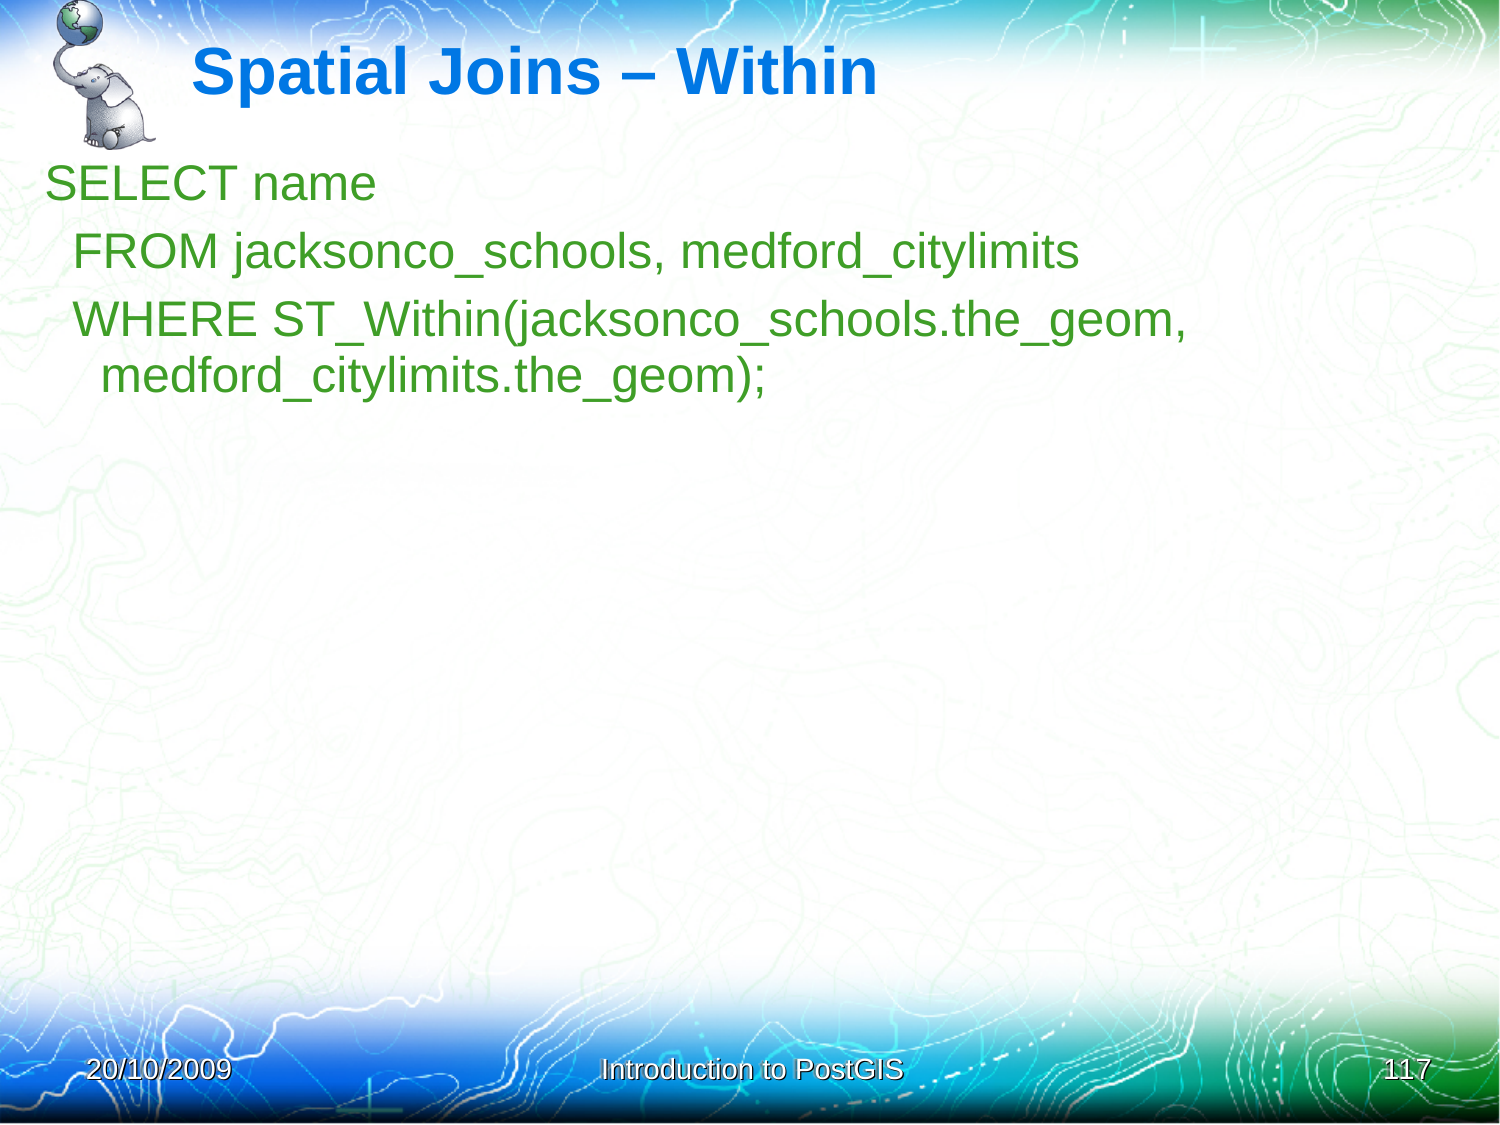

# Spatial Joins – Within
SELECT name
 FROM jacksonco_schools, medford_citylimits
 WHERE ST_Within(jacksonco_schools.the_geom, medford_citylimits.the_geom);
20/10/2009
Introduction to PostGIS
117